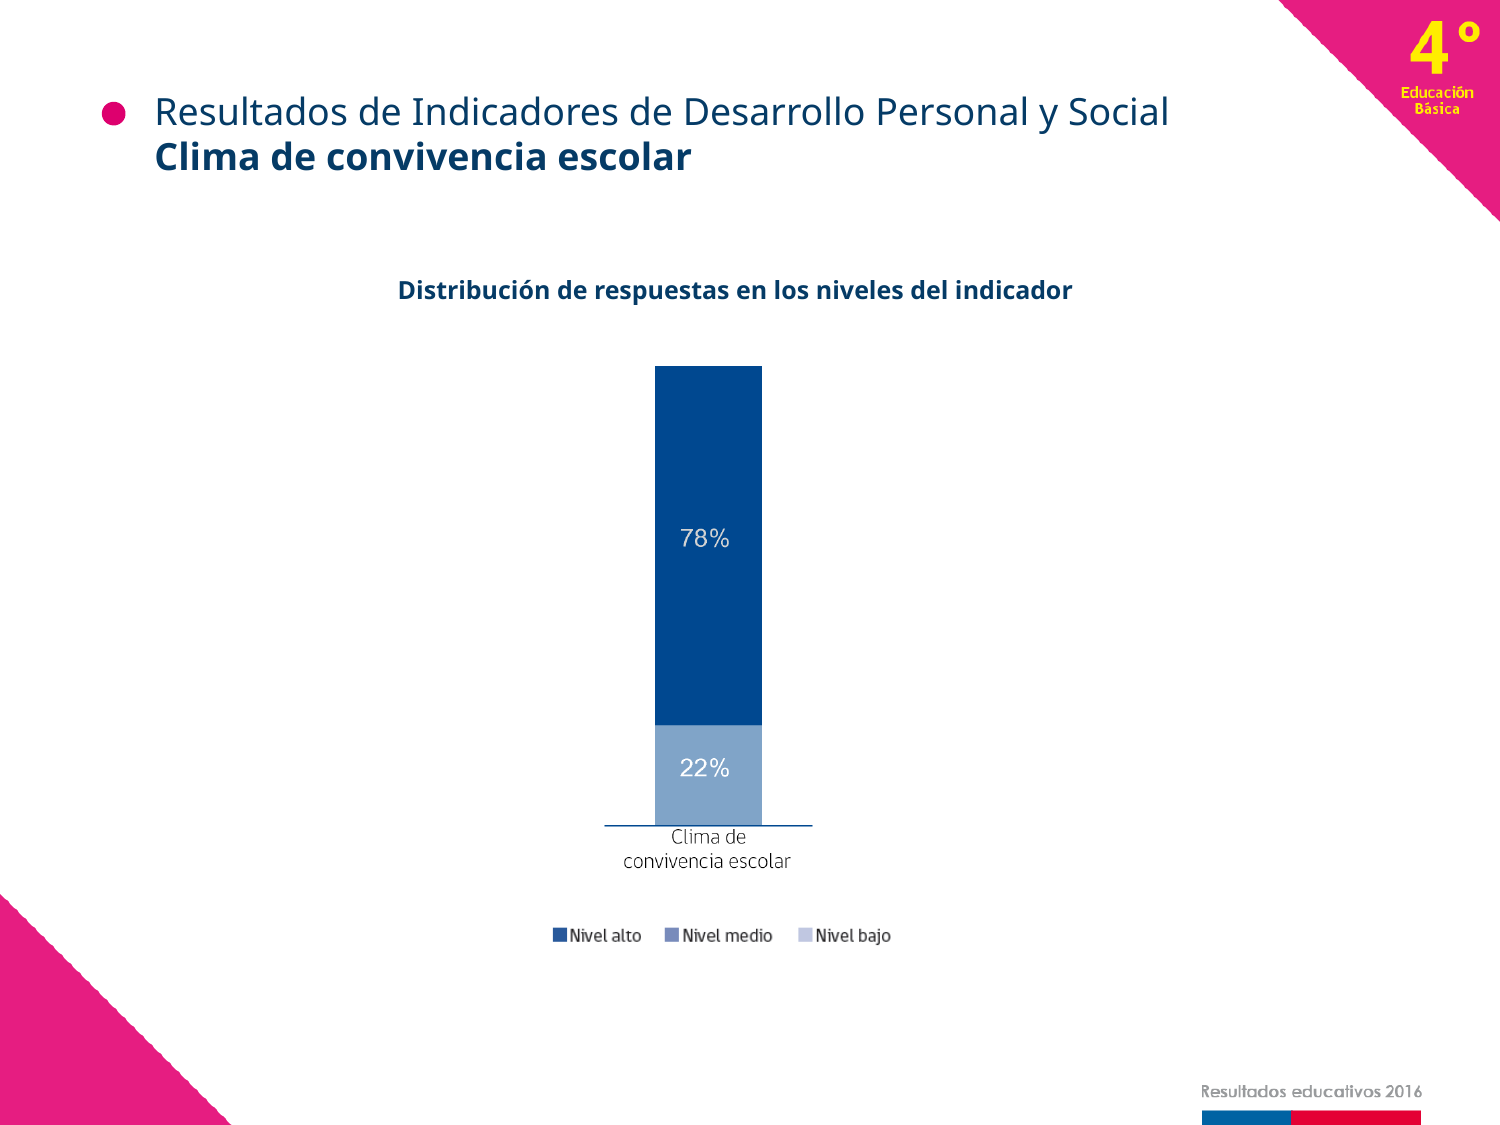

Resultados de Indicadores de Desarrollo Personal y Social
Clima de convivencia escolar
Distribución de respuestas en los niveles del indicador